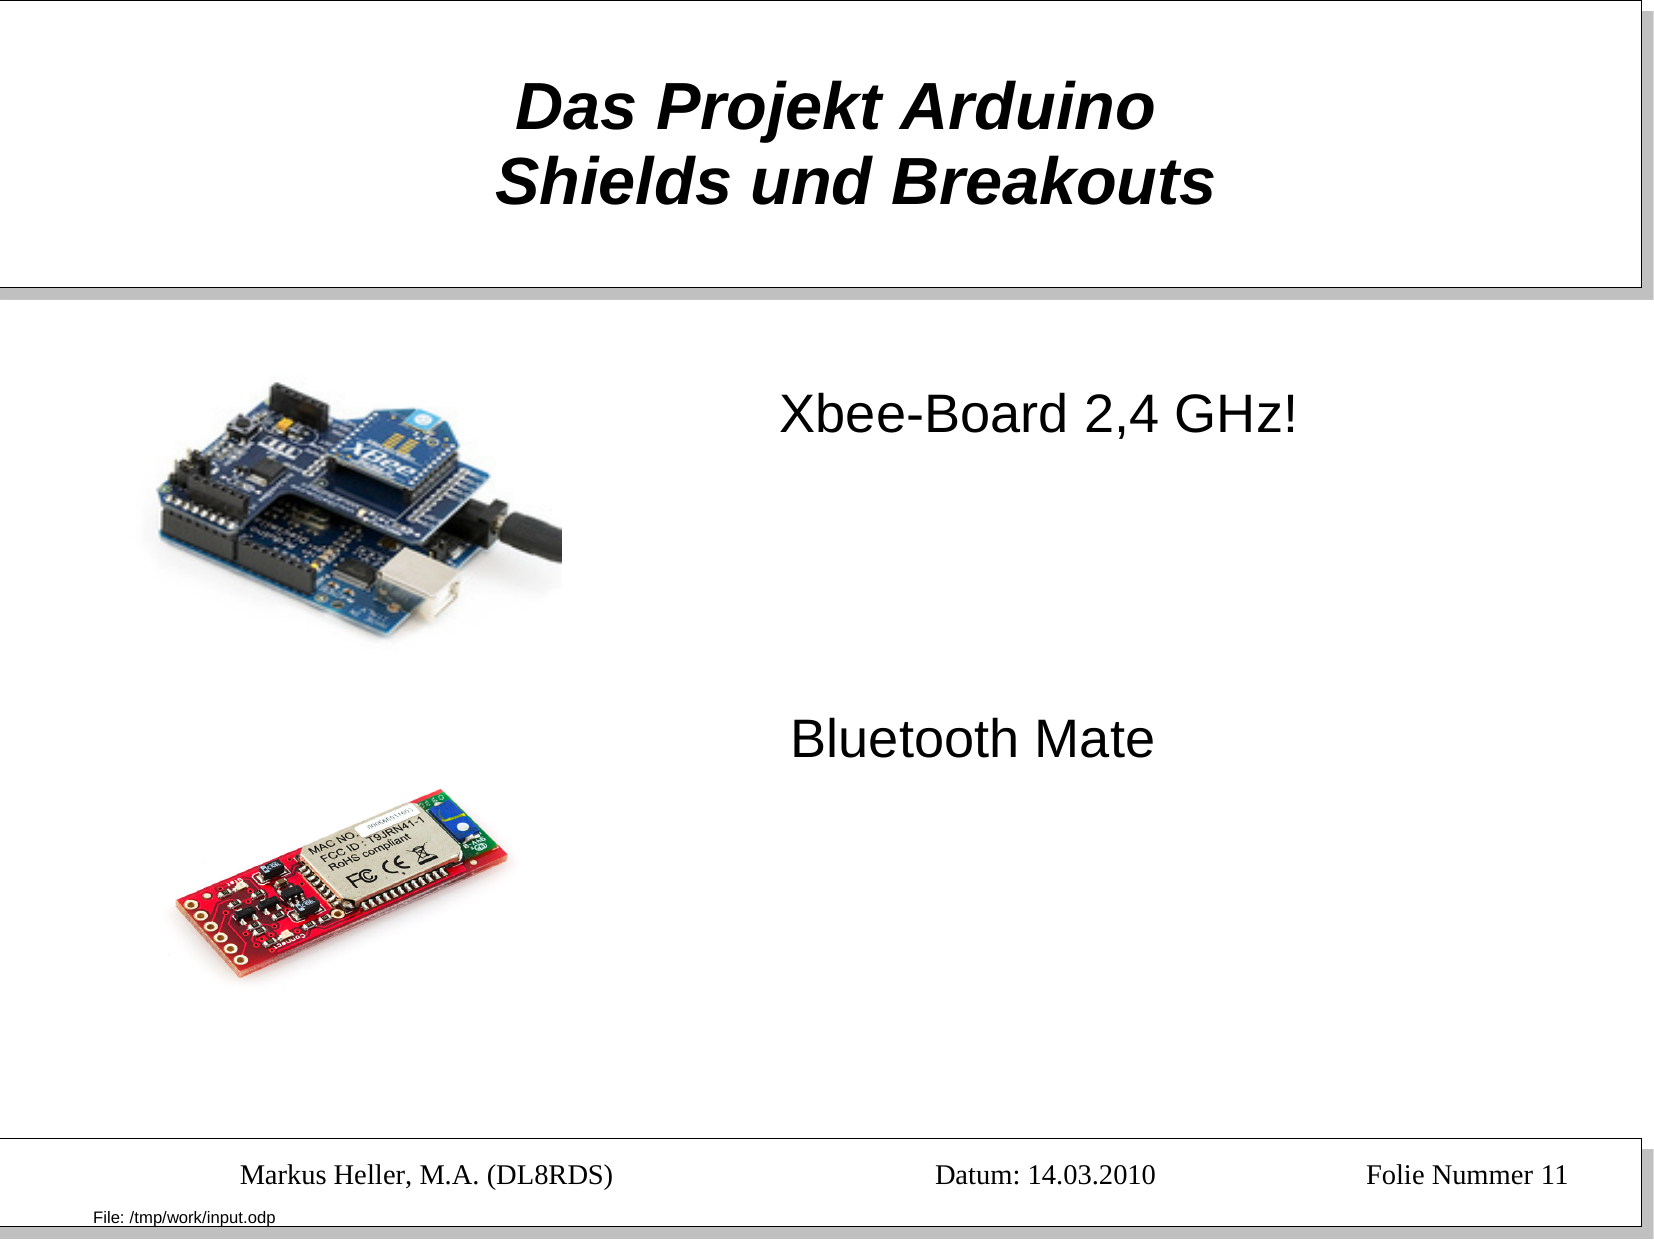

# Das Projekt Arduino Shields und Breakouts
Xbee-Board 2,4 GHz!
Bluetooth Mate